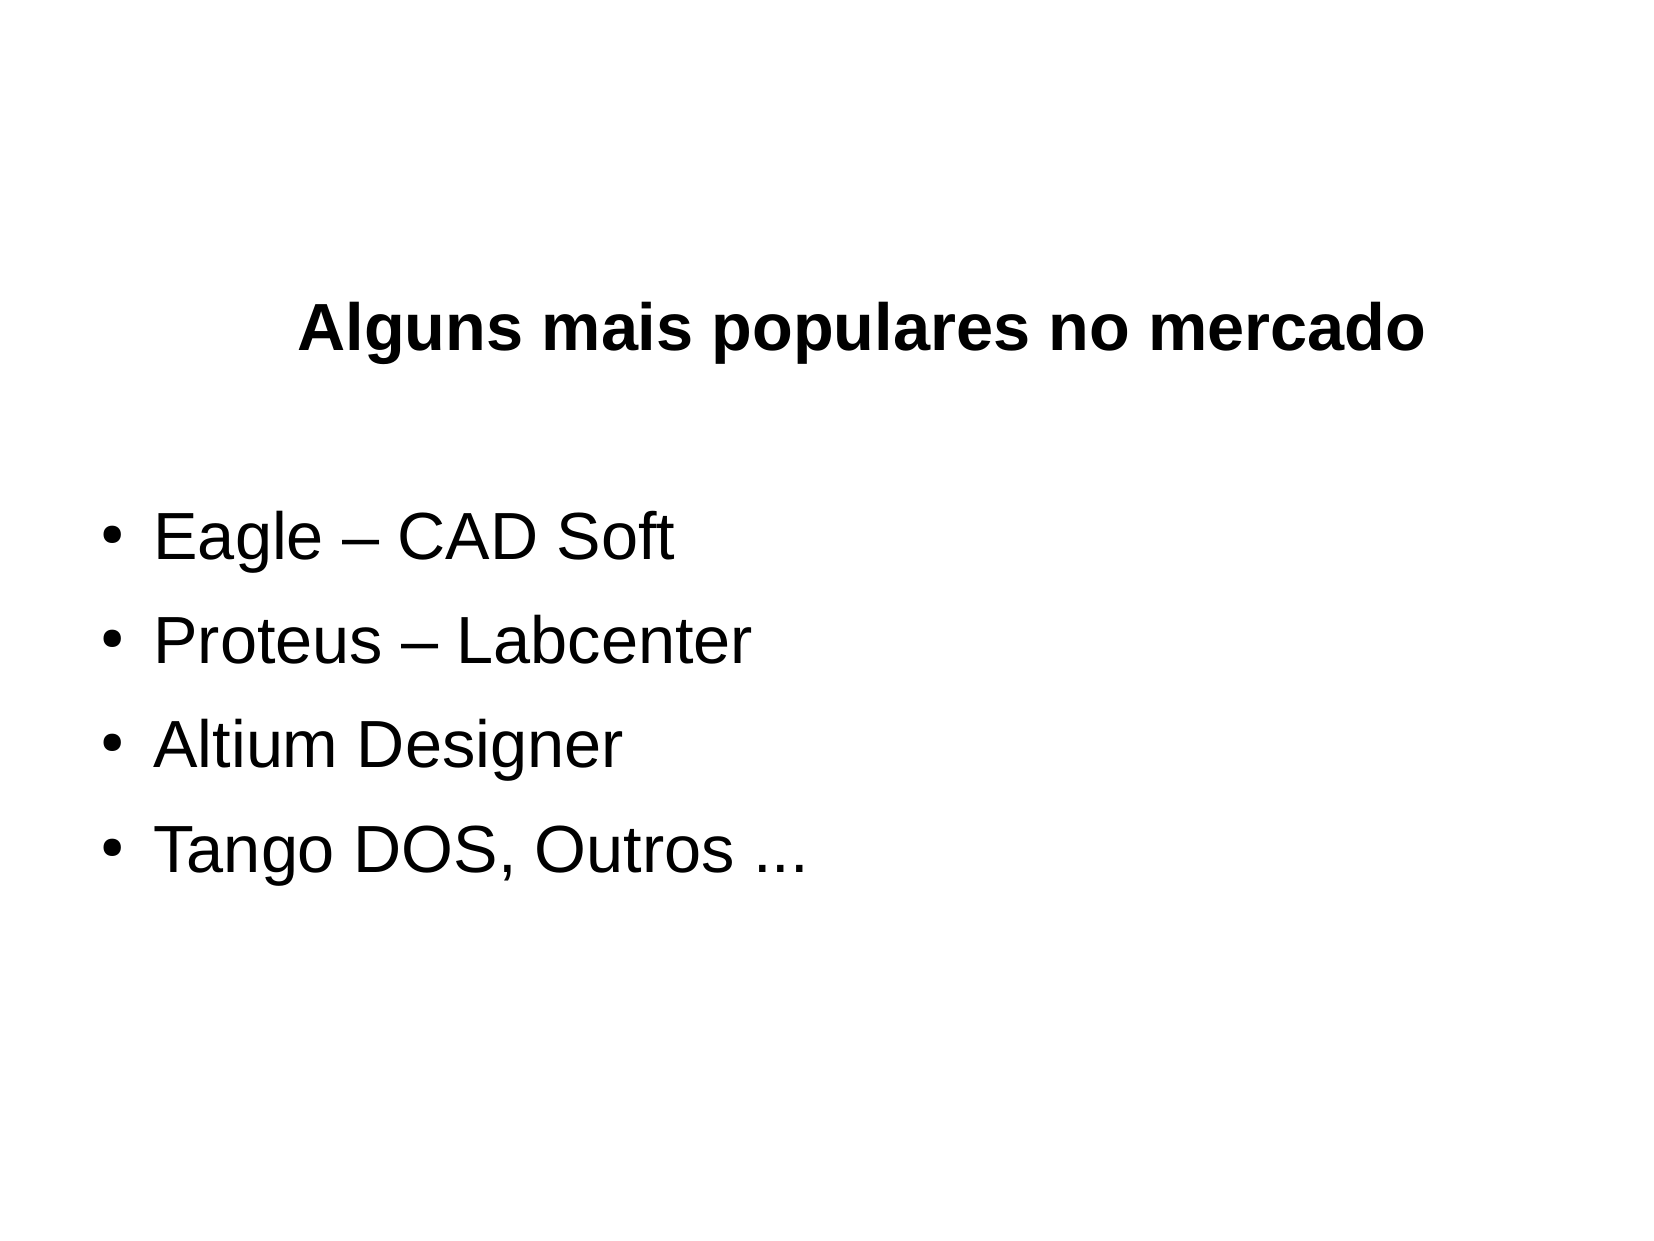

# Alguns mais populares no mercado
Eagle – CAD Soft
Proteus – Labcenter
Altium Designer
Tango DOS, Outros ...